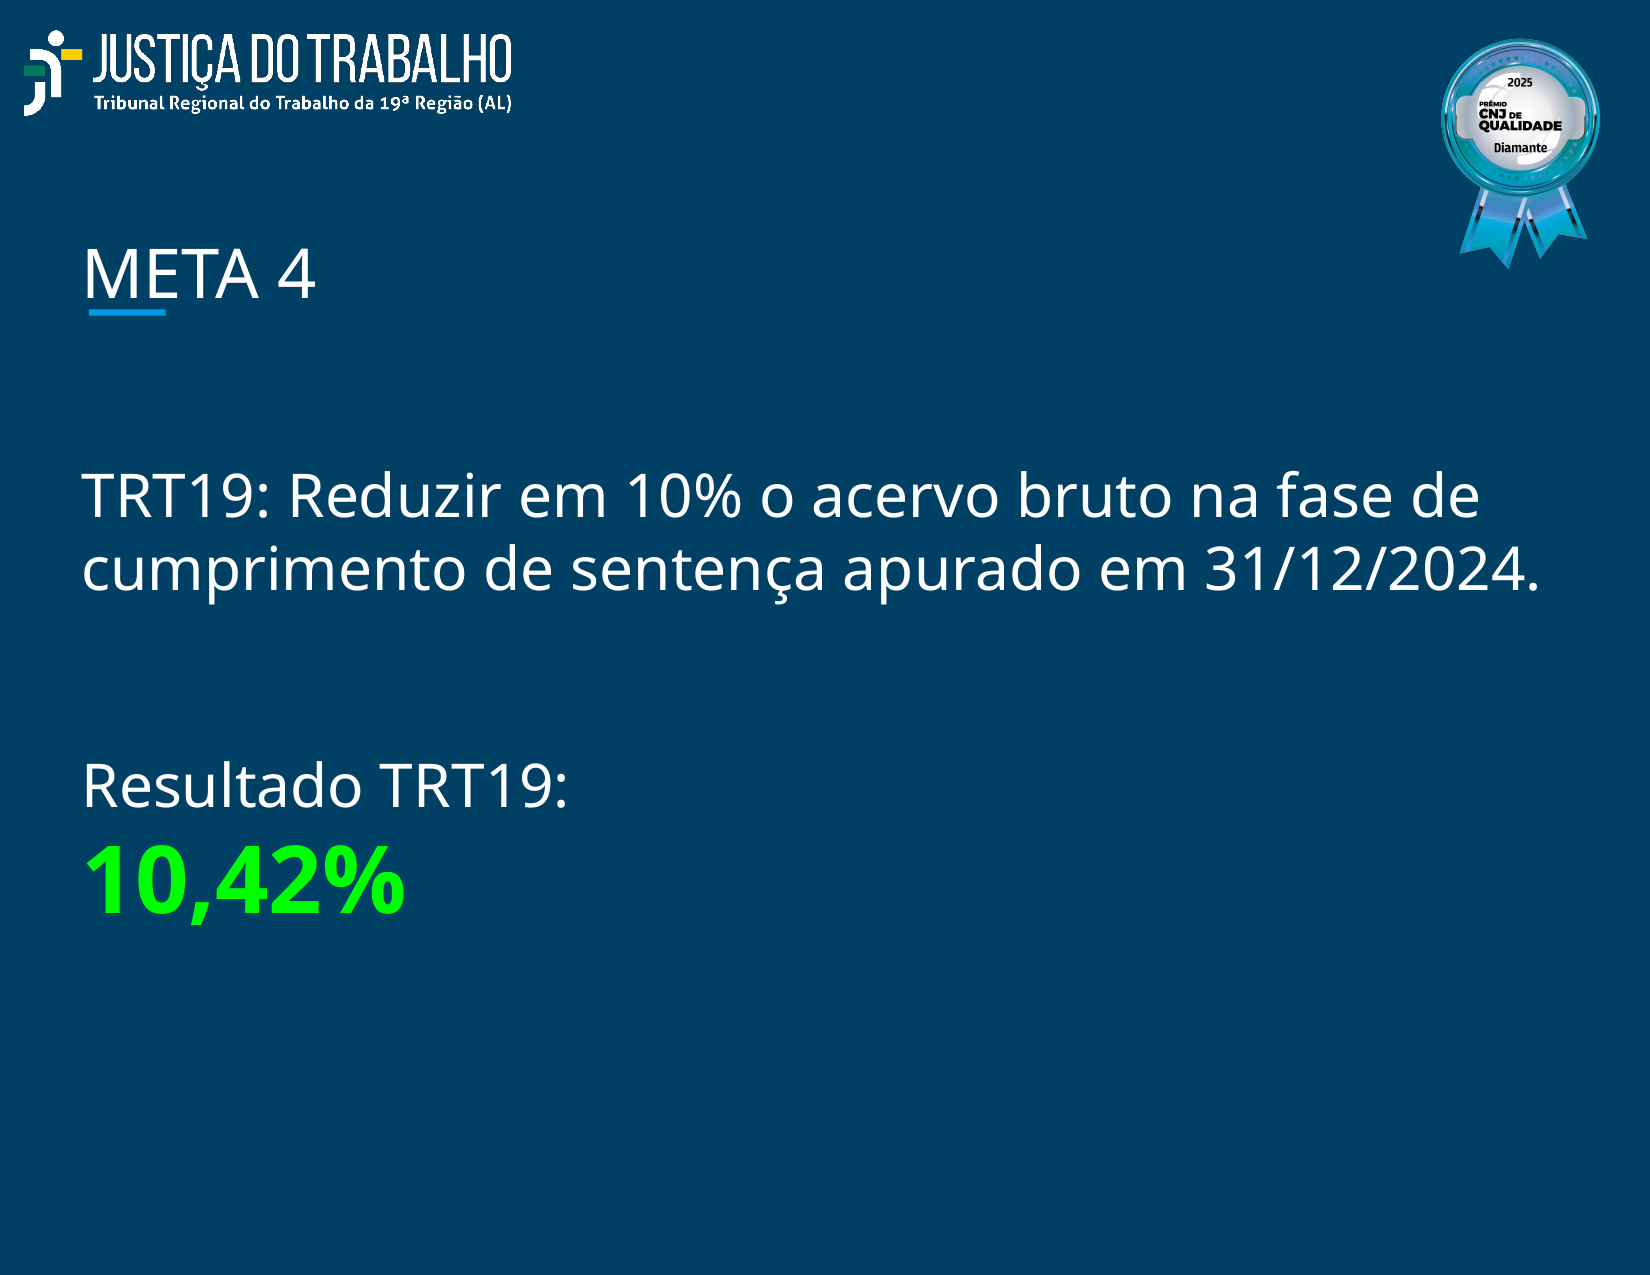

# META 4 TRT19: Reduzir em 10% o acervo bruto na fase de cumprimento de sentença apurado em 31/12/2024. Resultado TRT19: 10,42%